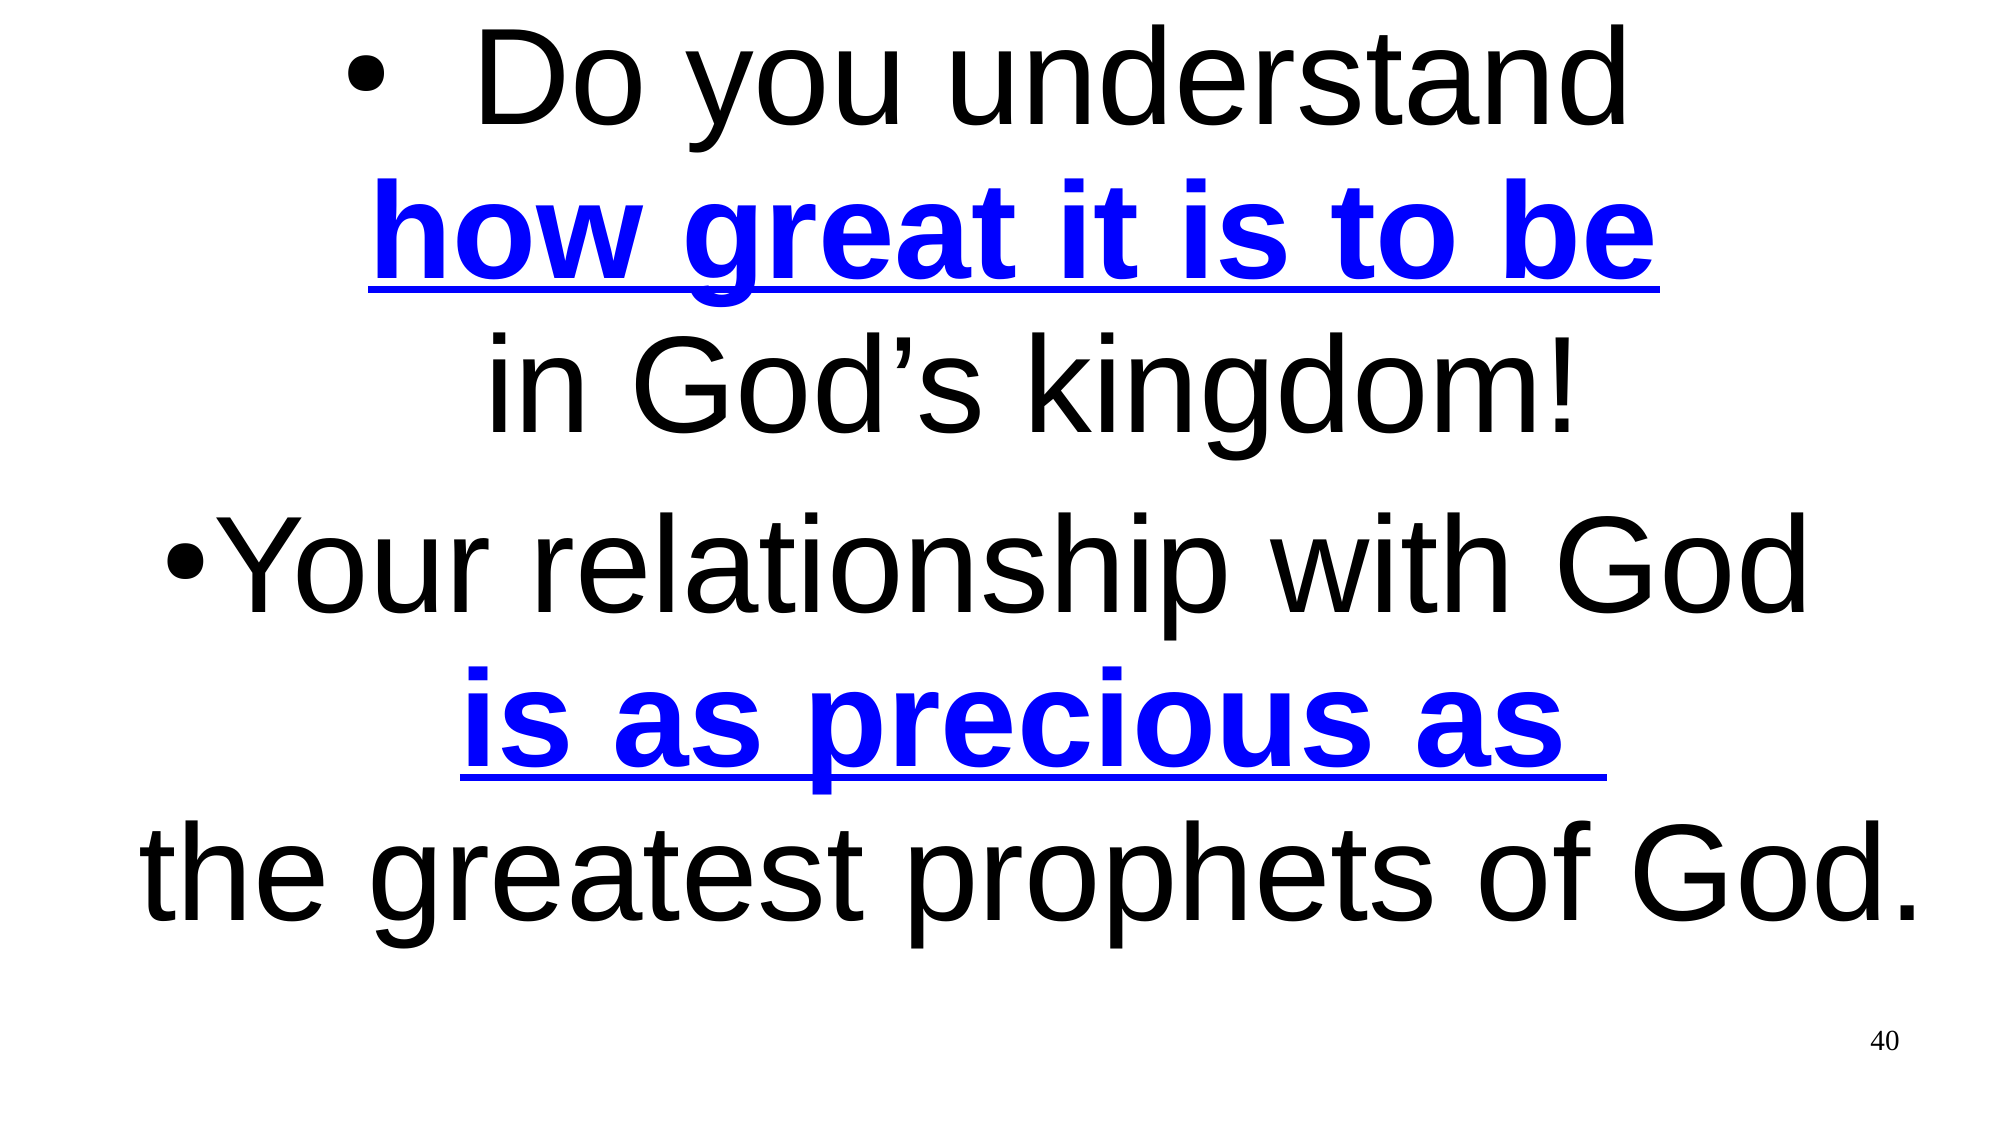

# Do you understand how great it is to be in God’s kingdom!
Your relationship with God
is as precious as
the greatest prophets of God.
40